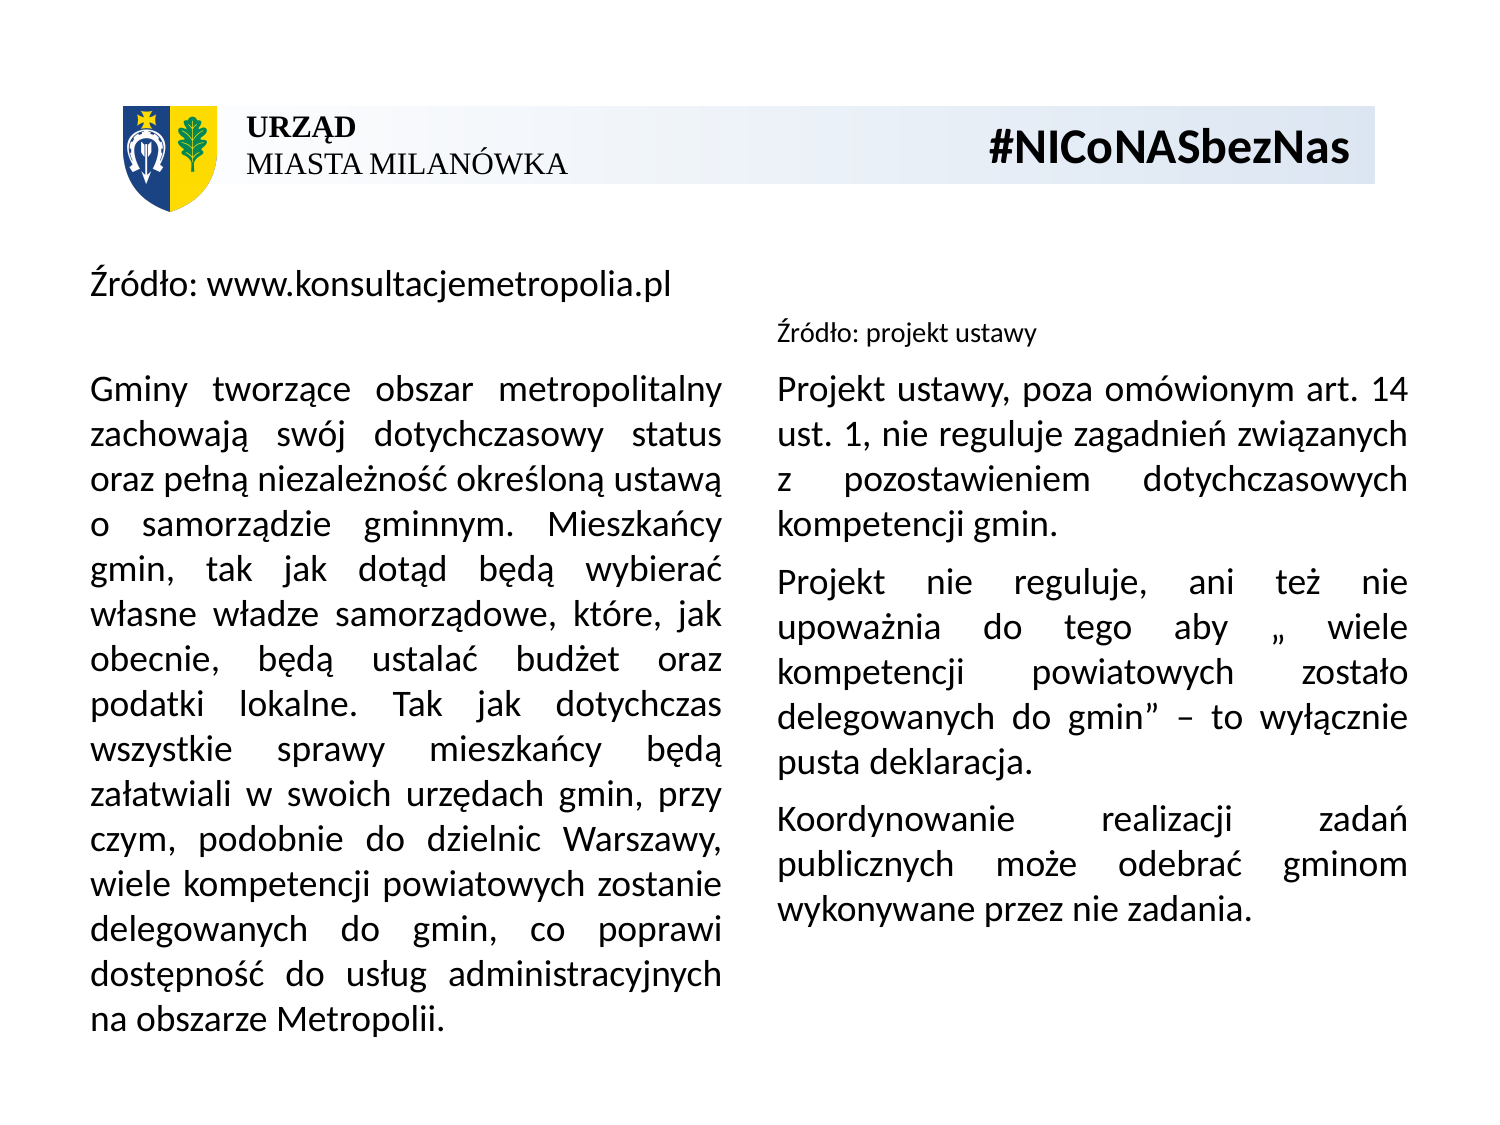

Urząd
Miasta Milanówka
#NICoNASbezNas
# Źródło: www.konsultacjemetropolia.pl
Źródło: projekt ustawy
Gminy tworzące obszar metropolitalny zachowają swój dotychczasowy status oraz pełną niezależność określoną ustawą o samorządzie gminnym. Mieszkańcy gmin, tak jak dotąd będą wybierać własne władze samorządowe, które, jak obecnie, będą ustalać budżet oraz podatki lokalne. Tak jak dotychczas wszystkie sprawy mieszkańcy będą załatwiali w swoich urzędach gmin, przy czym, podobnie do dzielnic Warszawy, wiele kompetencji powiatowych zostanie delegowanych do gmin, co poprawi dostępność do usług administracyjnych na obszarze Metropolii.
Projekt ustawy, poza omówionym art. 14 ust. 1, nie reguluje zagadnień związanych z pozostawieniem dotychczasowych kompetencji gmin.
Projekt nie reguluje, ani też nie upoważnia do tego aby „ wiele kompetencji powiatowych zostało delegowanych do gmin” – to wyłącznie pusta deklaracja.
Koordynowanie realizacji zadań publicznych może odebrać gminom wykonywane przez nie zadania.